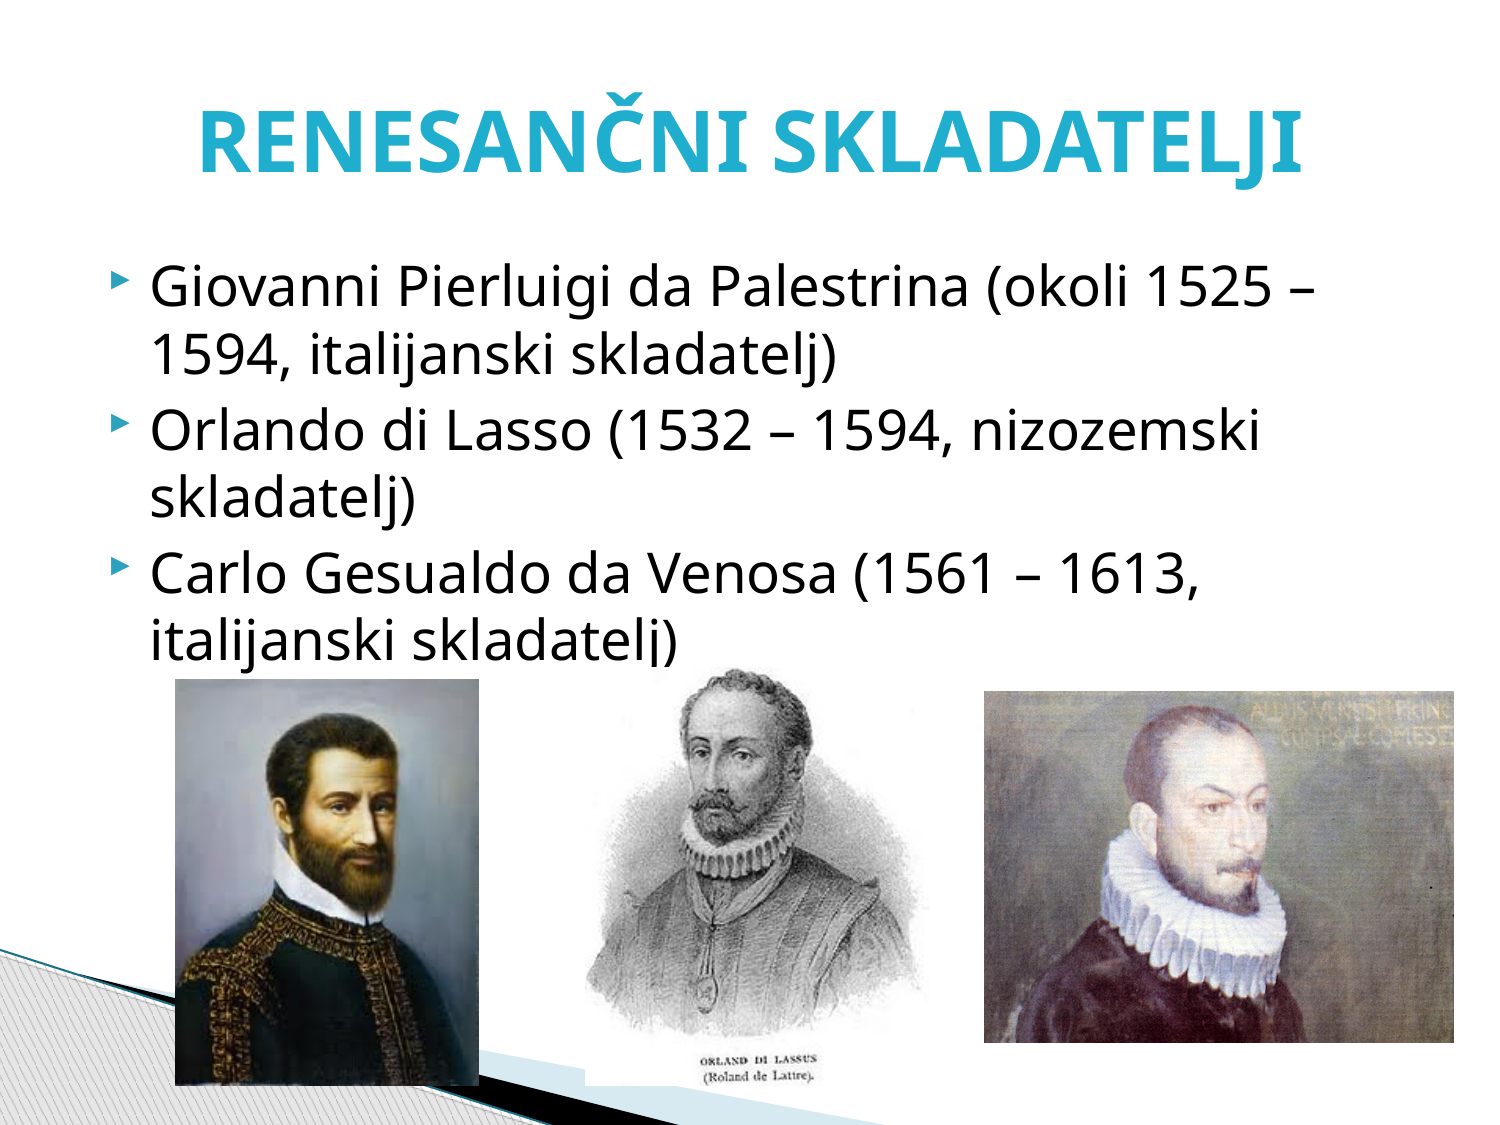

RENESANČNI SKLADATELJI
# Giovanni Pierluigi da Palestrina (okoli 1525 – 1594, italijanski skladatelj)
Orlando di Lasso (1532 – 1594, nizozemski skladatelj)
Carlo Gesualdo da Venosa (1561 – 1613, italijanski skladatelj)